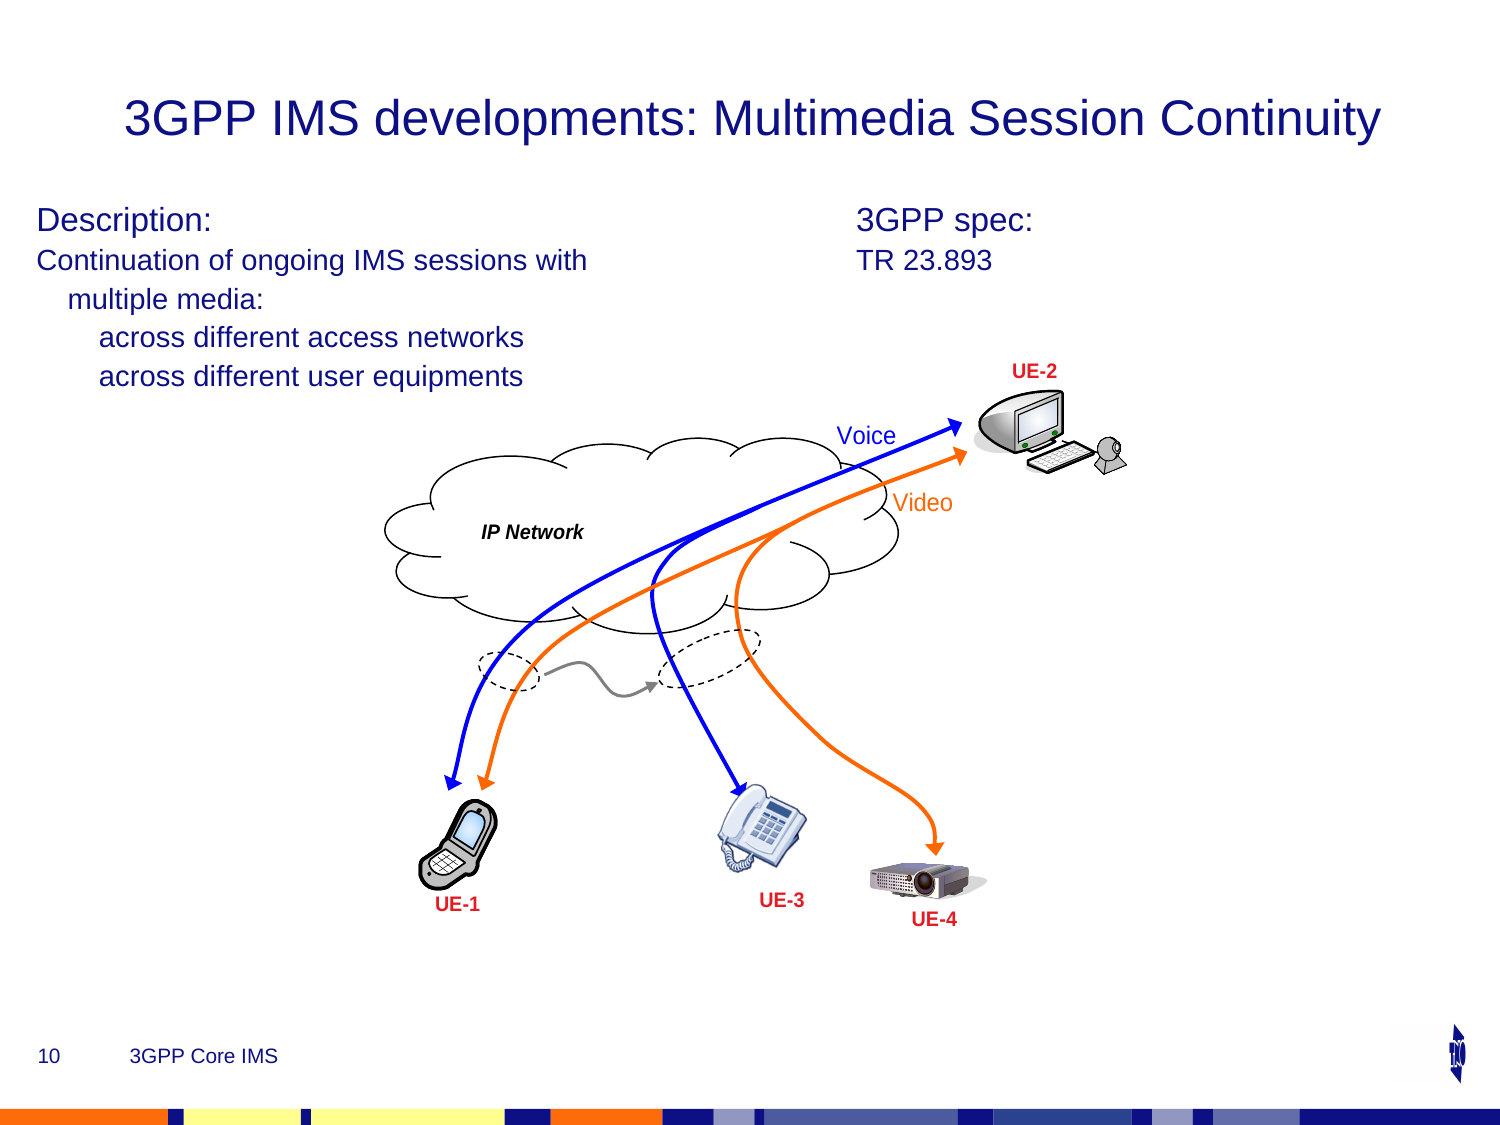

# 3GPP IMS developments: Multimedia Session Continuity
Description:
Continuation of ongoing IMS sessions with multiple media:
across different access networks
across different user equipments
3GPP spec:
TR 23.893
10
3GPP Core IMS